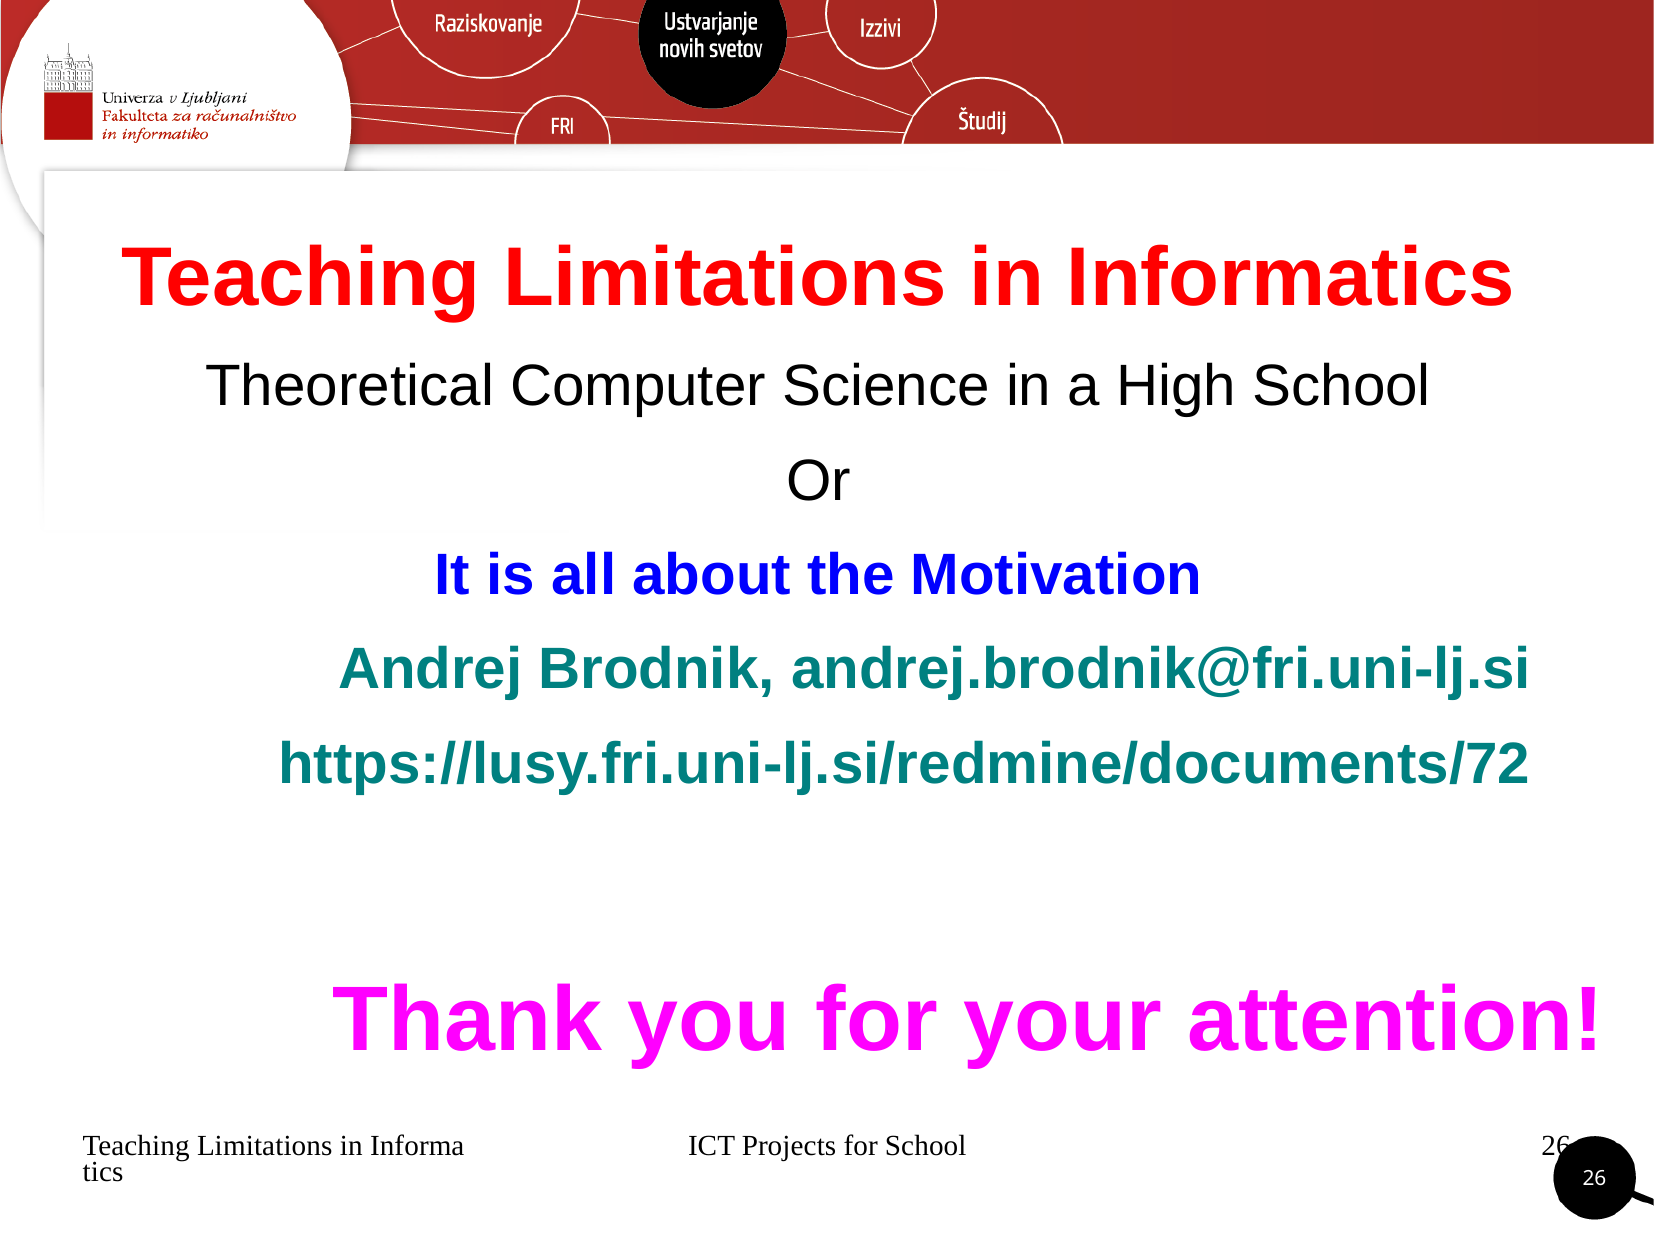

Teaching Limitations in Informatics
Theoretical Computer Science in a High School
Or
It is all about the Motivation
Andrej Brodnik, andrej.brodnik@fri.uni-lj.si
https://lusy.fri.uni-lj.si/redmine/documents/72
# Thank you for your attention!
Teaching Limitations in Informatics
ICT Projects for School
26